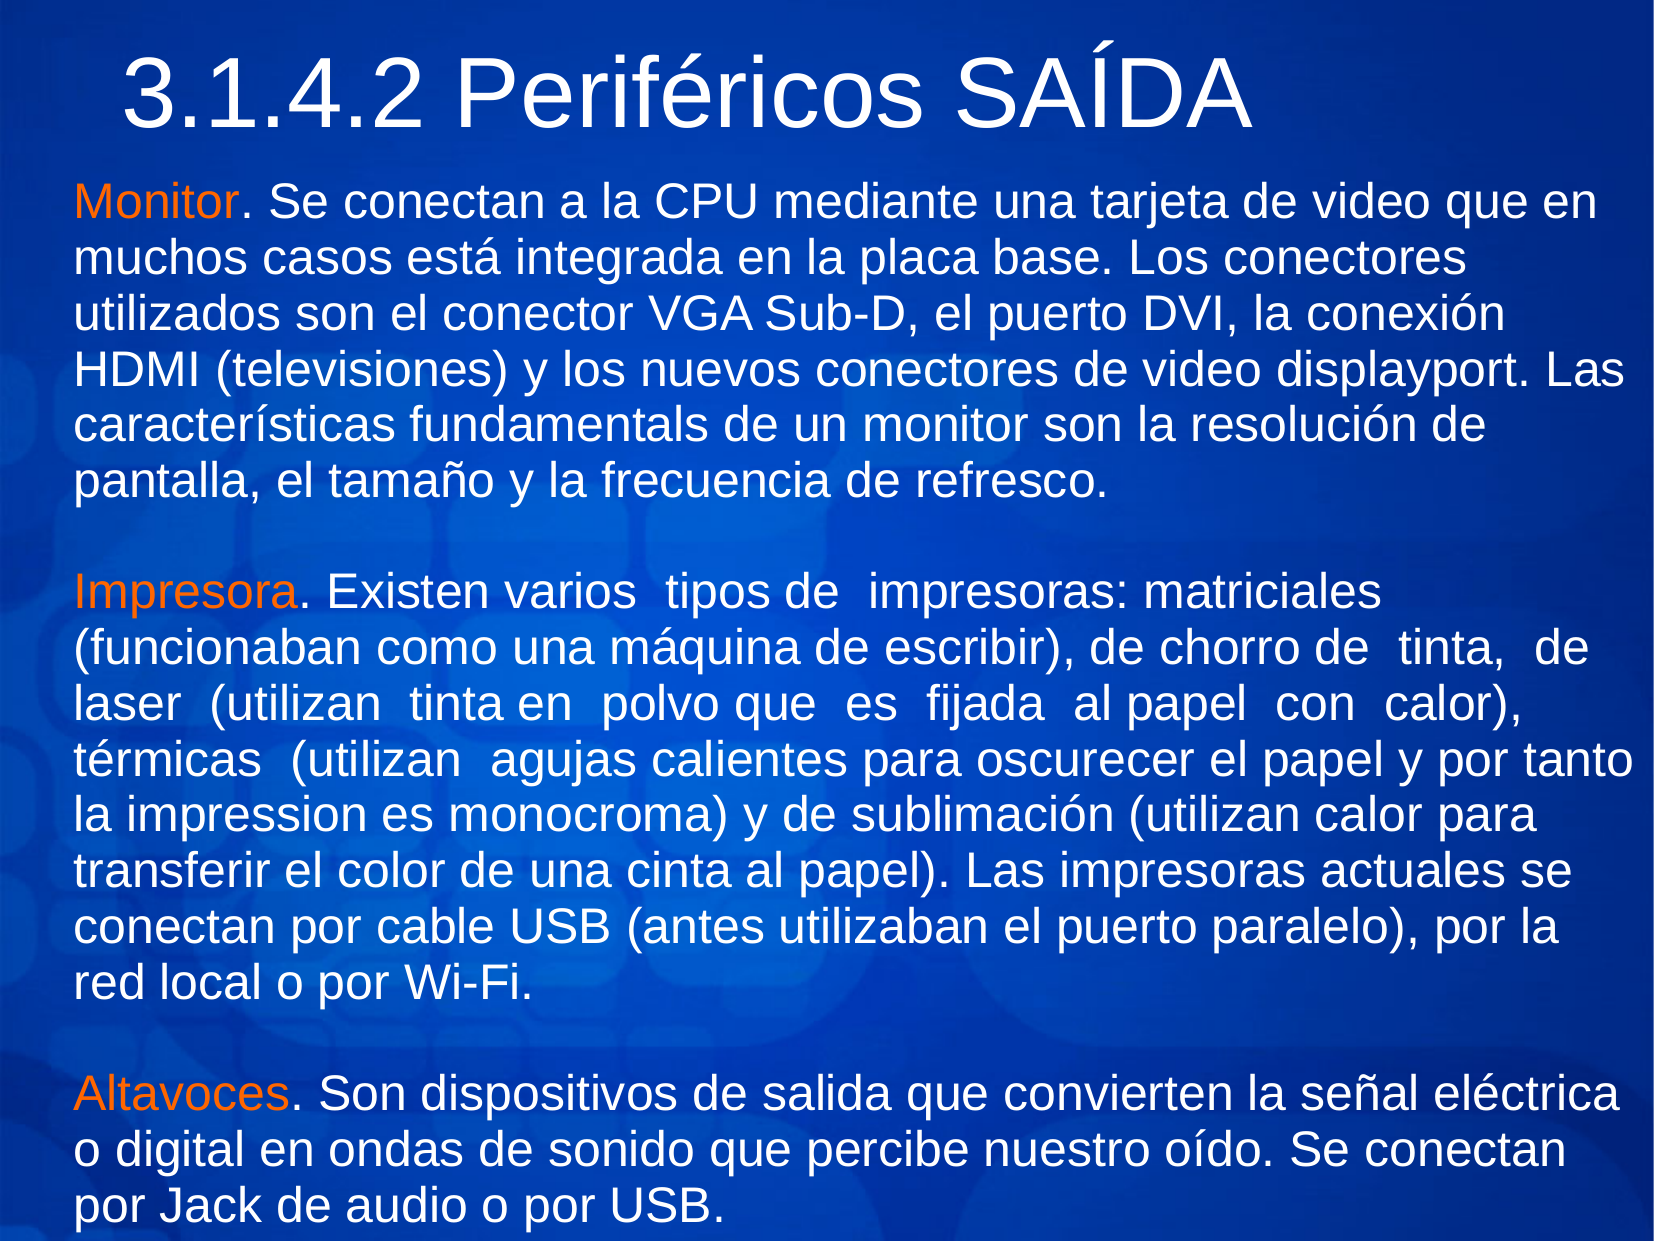

3.1.4.2 Periféricos SAÍDA
Monitor. Se conectan a la CPU mediante una tarjeta de video que en muchos casos está integrada en la placa base. Los conectores utilizados son el conector VGA Sub-D, el puerto DVI, la conexión HDMI (televisiones) y los nuevos conectores de video displayport. Las características fundamentals de un monitor son la resolución de pantalla, el tamaño y la frecuencia de refresco.
Impresora. Existen varios tipos de impresoras: matriciales (funcionaban como una máquina de escribir), de chorro de tinta, de laser (utilizan tinta en polvo que es fijada al papel con calor), térmicas (utilizan agujas calientes para oscurecer el papel y por tanto la impression es monocroma) y de sublimación (utilizan calor para transferir el color de una cinta al papel). Las impresoras actuales se conectan por cable USB (antes utilizaban el puerto paralelo), por la red local o por Wi-Fi.
Altavoces. Son dispositivos de salida que convierten la señal eléctrica o digital en ondas de sonido que percibe nuestro oído. Se conectan por Jack de audio o por USB.